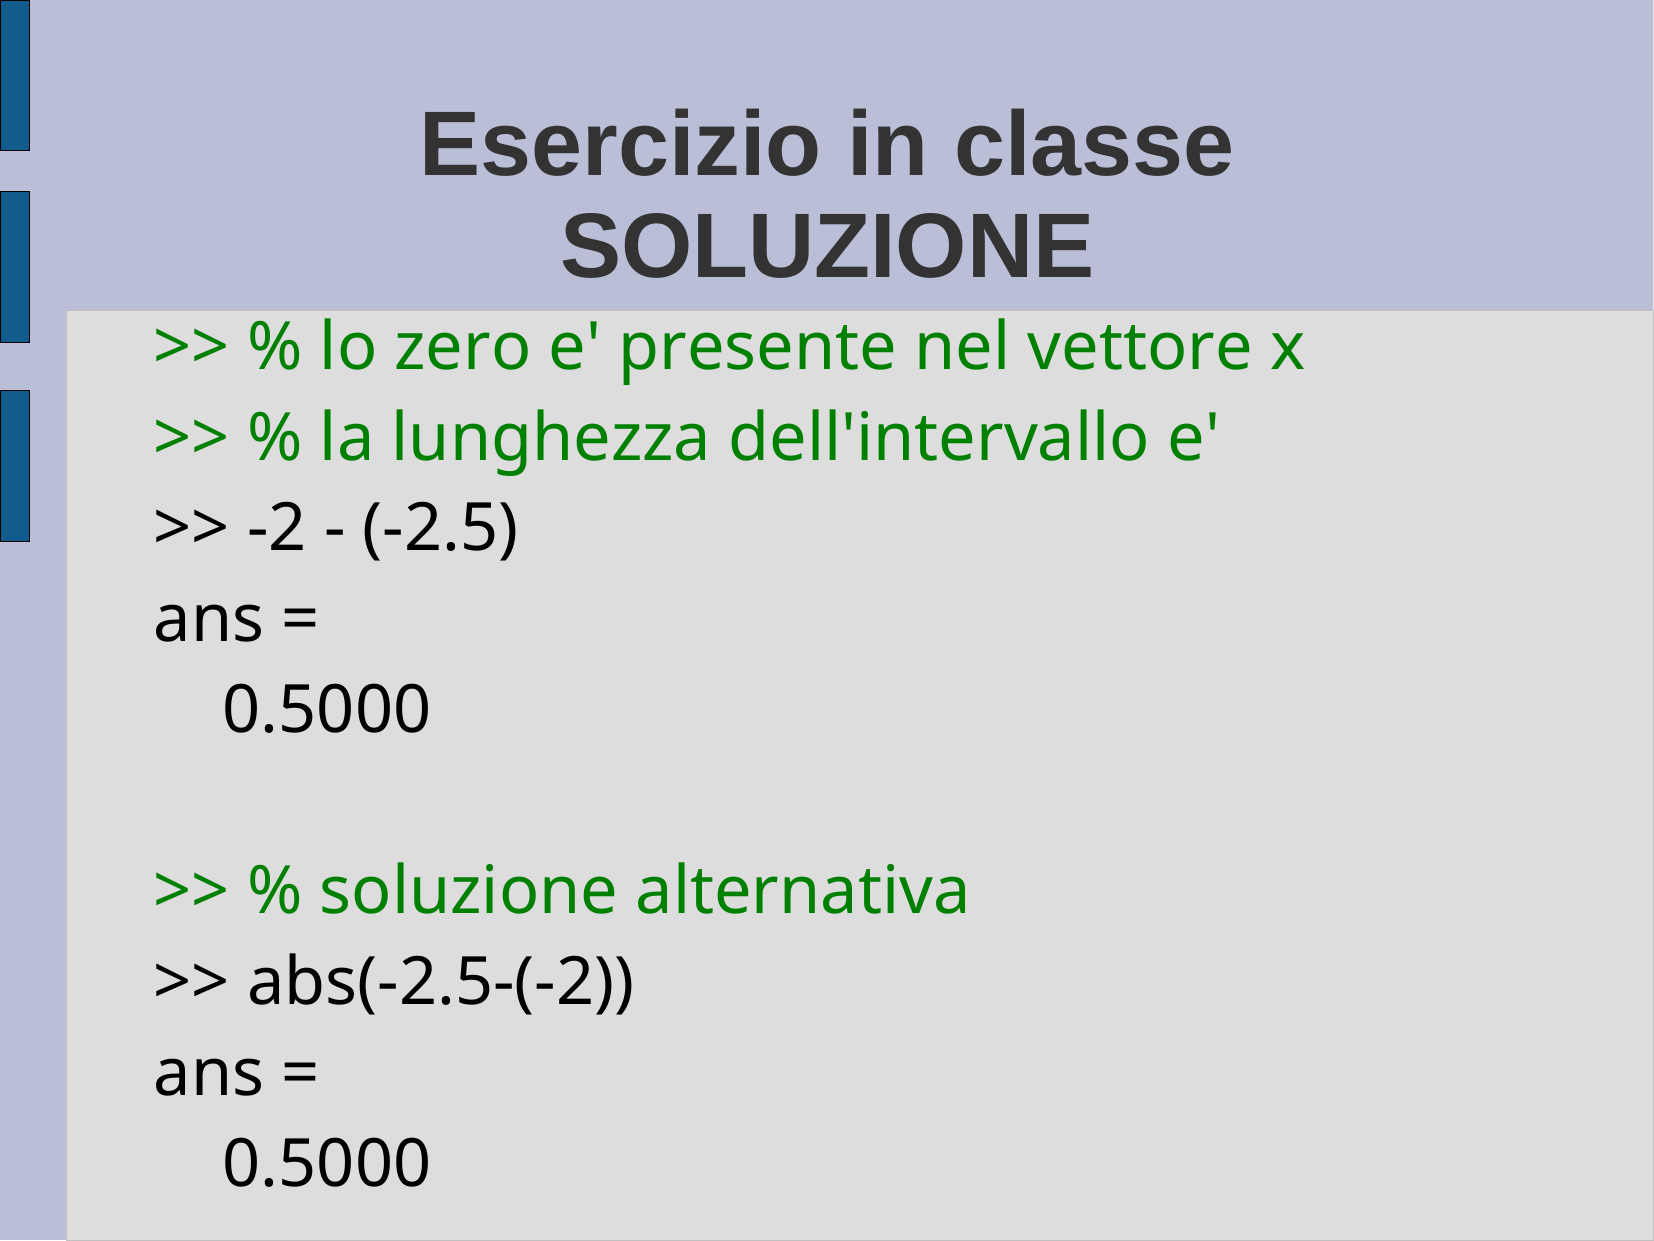

# Esercizio in classe SOLUZIONE
>> % lo zero e' presente nel vettore x
>> % la lunghezza dell'intervallo e'
>> -2 - (-2.5)
ans =
 0.5000
>> % soluzione alternativa
>> abs(-2.5-(-2))
ans =
 0.5000